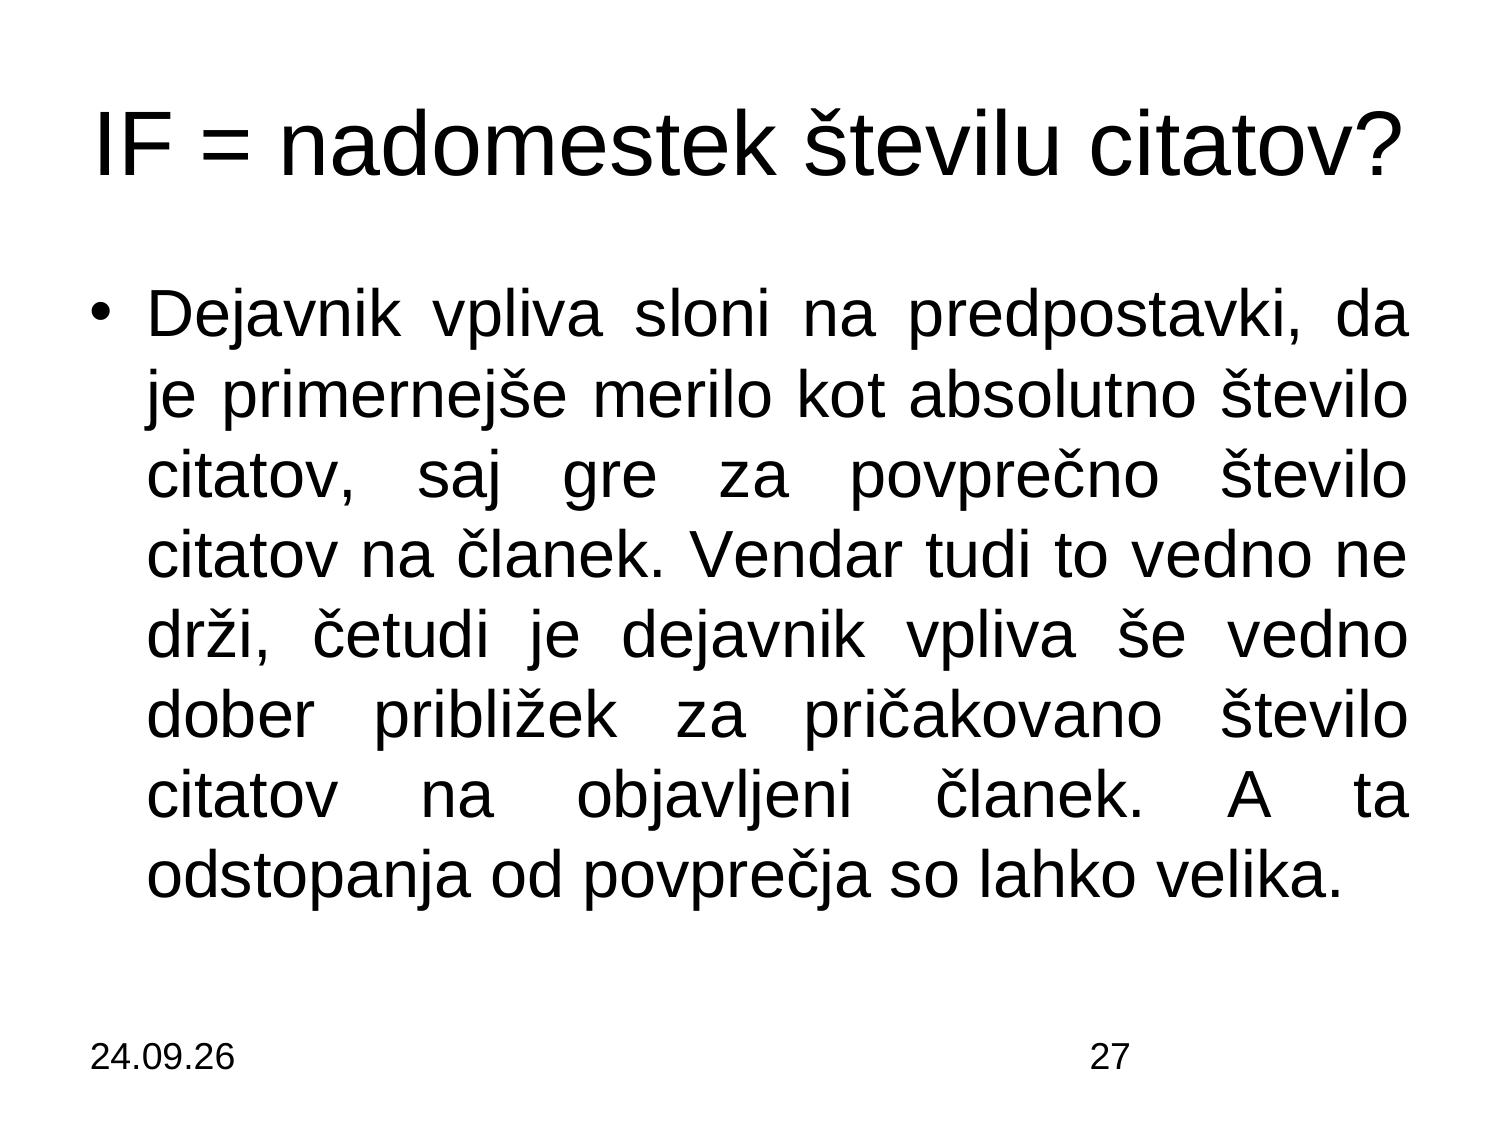

# IF = nadomestek številu citatov?
Dejavnik vpliva sloni na predpostavki, da je primernejše merilo kot absolutno število citatov, saj gre za povprečno število citatov na članek. Vendar tudi to vedno ne drži, četudi je dejavnik vpliva še vedno dober približek za pričakovano število citatov na objavljeni članek. A ta odstopanja od povprečja so lahko velika.
27